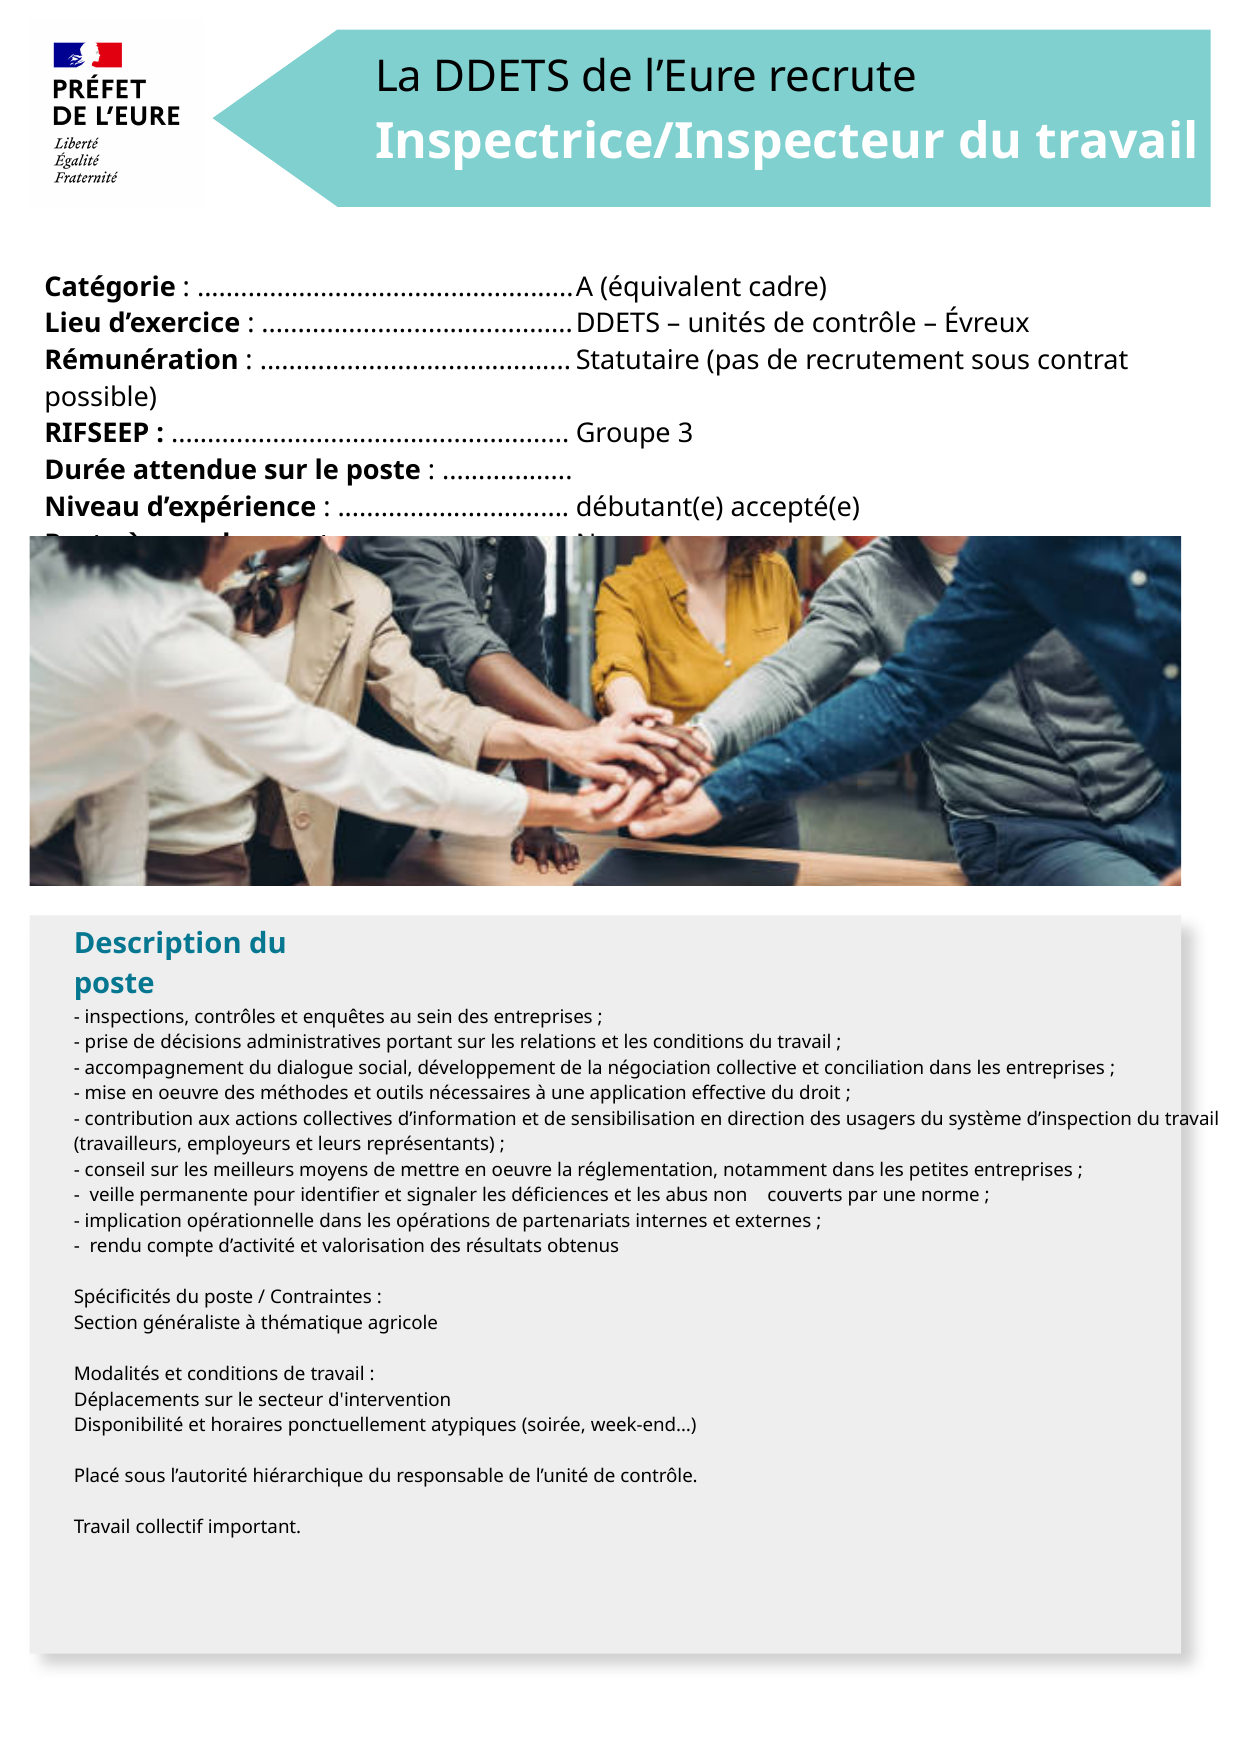

La DDETS de l’Eure recrute
Inspectrice/Inspecteur du travail
Catégorie : 	A (équivalent cadre)
Lieu d’exercice : 	DDETS – unités de contrôle – Évreux
Rémunération : 	Statutaire (pas de recrutement sous contrat possible)
RIFSEEP : 	Groupe 3
Durée attendue sur le poste :
Niveau d’expérience : 	débutant(e) accepté(e)
Poste à encadrement : 	Non
Description du poste
- inspections, contrôles et enquêtes au sein des entreprises ;
- prise de décisions administratives portant sur les relations et les conditions du travail ;
- accompagnement du dialogue social, développement de la négociation collective et conciliation dans les entreprises ;
- mise en oeuvre des méthodes et outils nécessaires à une application effective du droit ;
- contribution aux actions collectives d’information et de sensibilisation en direction des usagers du système d’inspection du travail (travailleurs, employeurs et leurs représentants) ;
- conseil sur les meilleurs moyens de mettre en oeuvre la réglementation, notamment dans les petites entreprises ;
- veille permanente pour identifier et signaler les déficiences et les abus non couverts par une norme ;
- implication opérationnelle dans les opérations de partenariats internes et externes ;
- rendu compte d’activité et valorisation des résultats obtenus
Spécificités du poste / Contraintes :
Section généraliste à thématique agricole
Modalités et conditions de travail :
Déplacements sur le secteur d'intervention
Disponibilité et horaires ponctuellement atypiques (soirée, week-end…)
Placé sous l’autorité hiérarchique du responsable de l’unité de contrôle.
Travail collectif important.